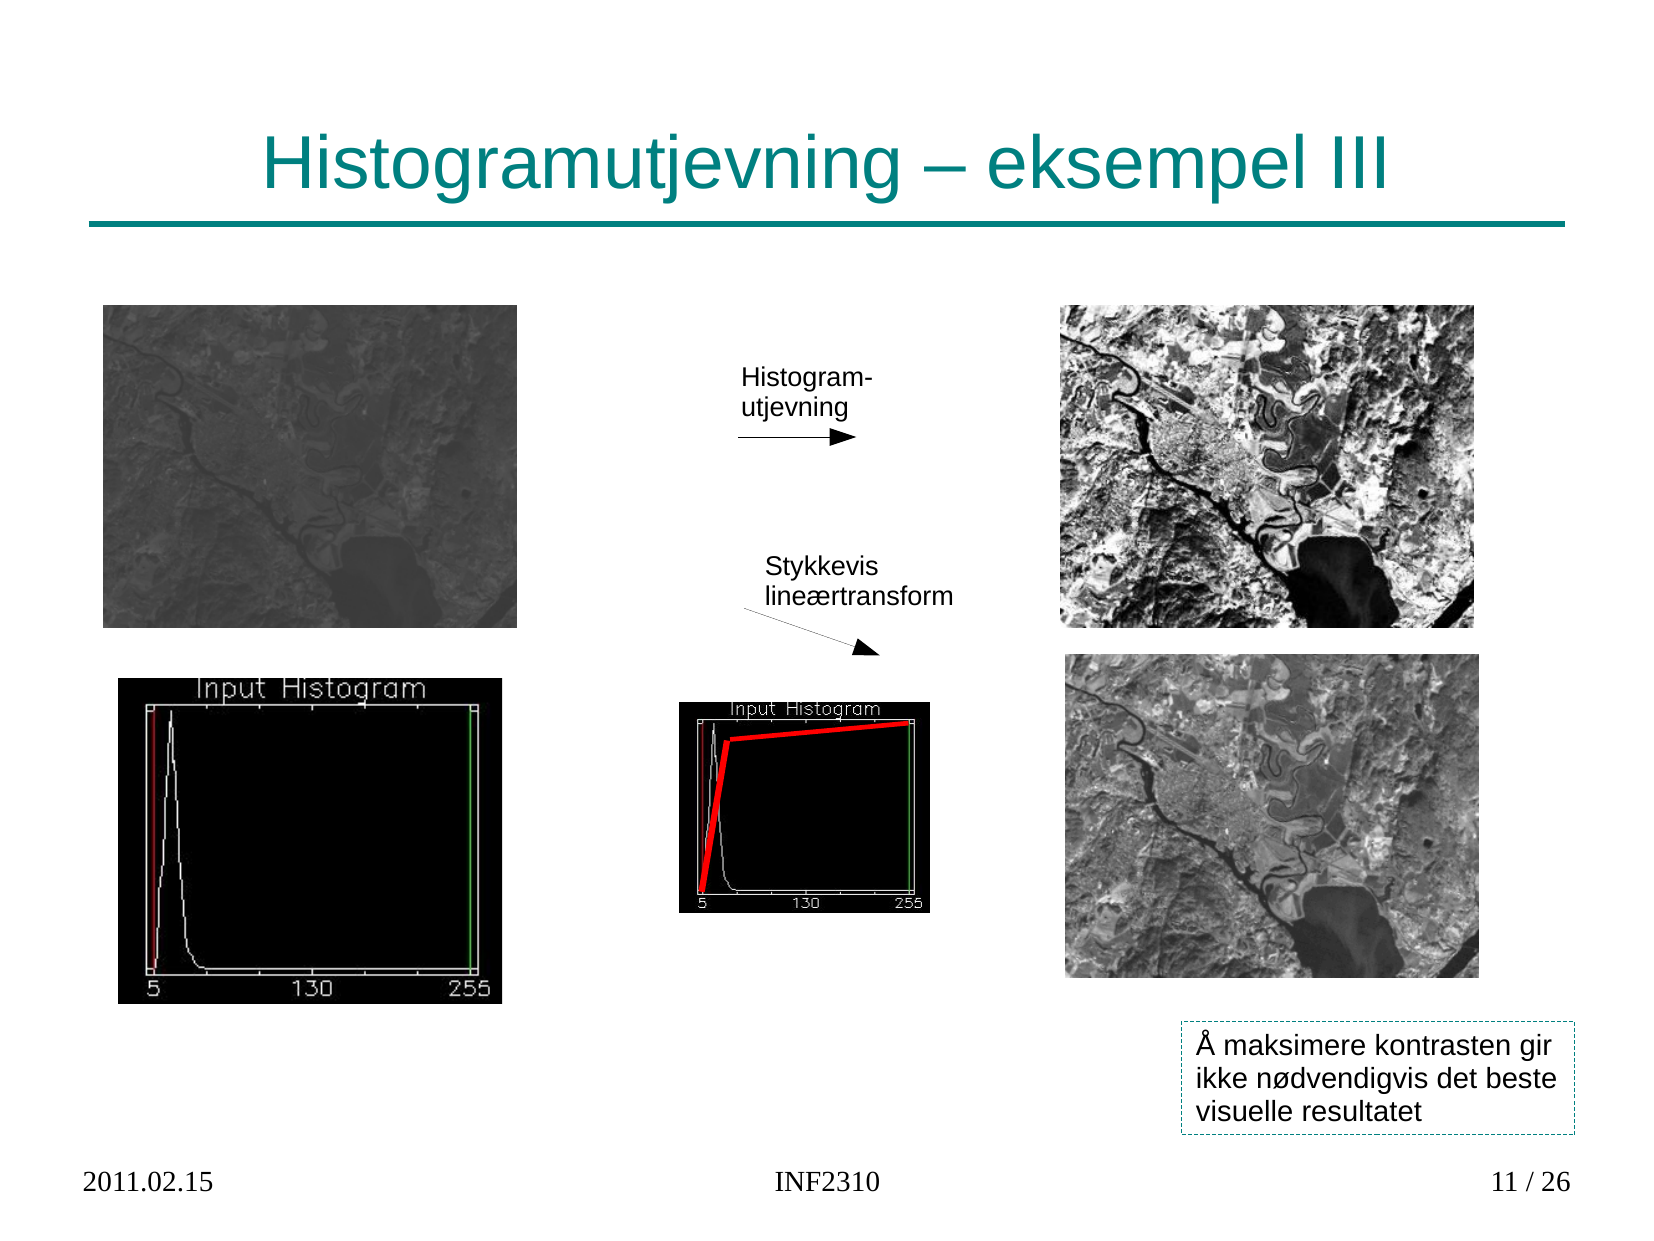

# Histogramutjevning – eksempel III
Histogram-
utjevning
Stykkevis
lineærtransform
Å maksimere kontrasten gir
ikke nødvendigvis det beste
visuelle resultatet
2011.02.15
INF2310
11